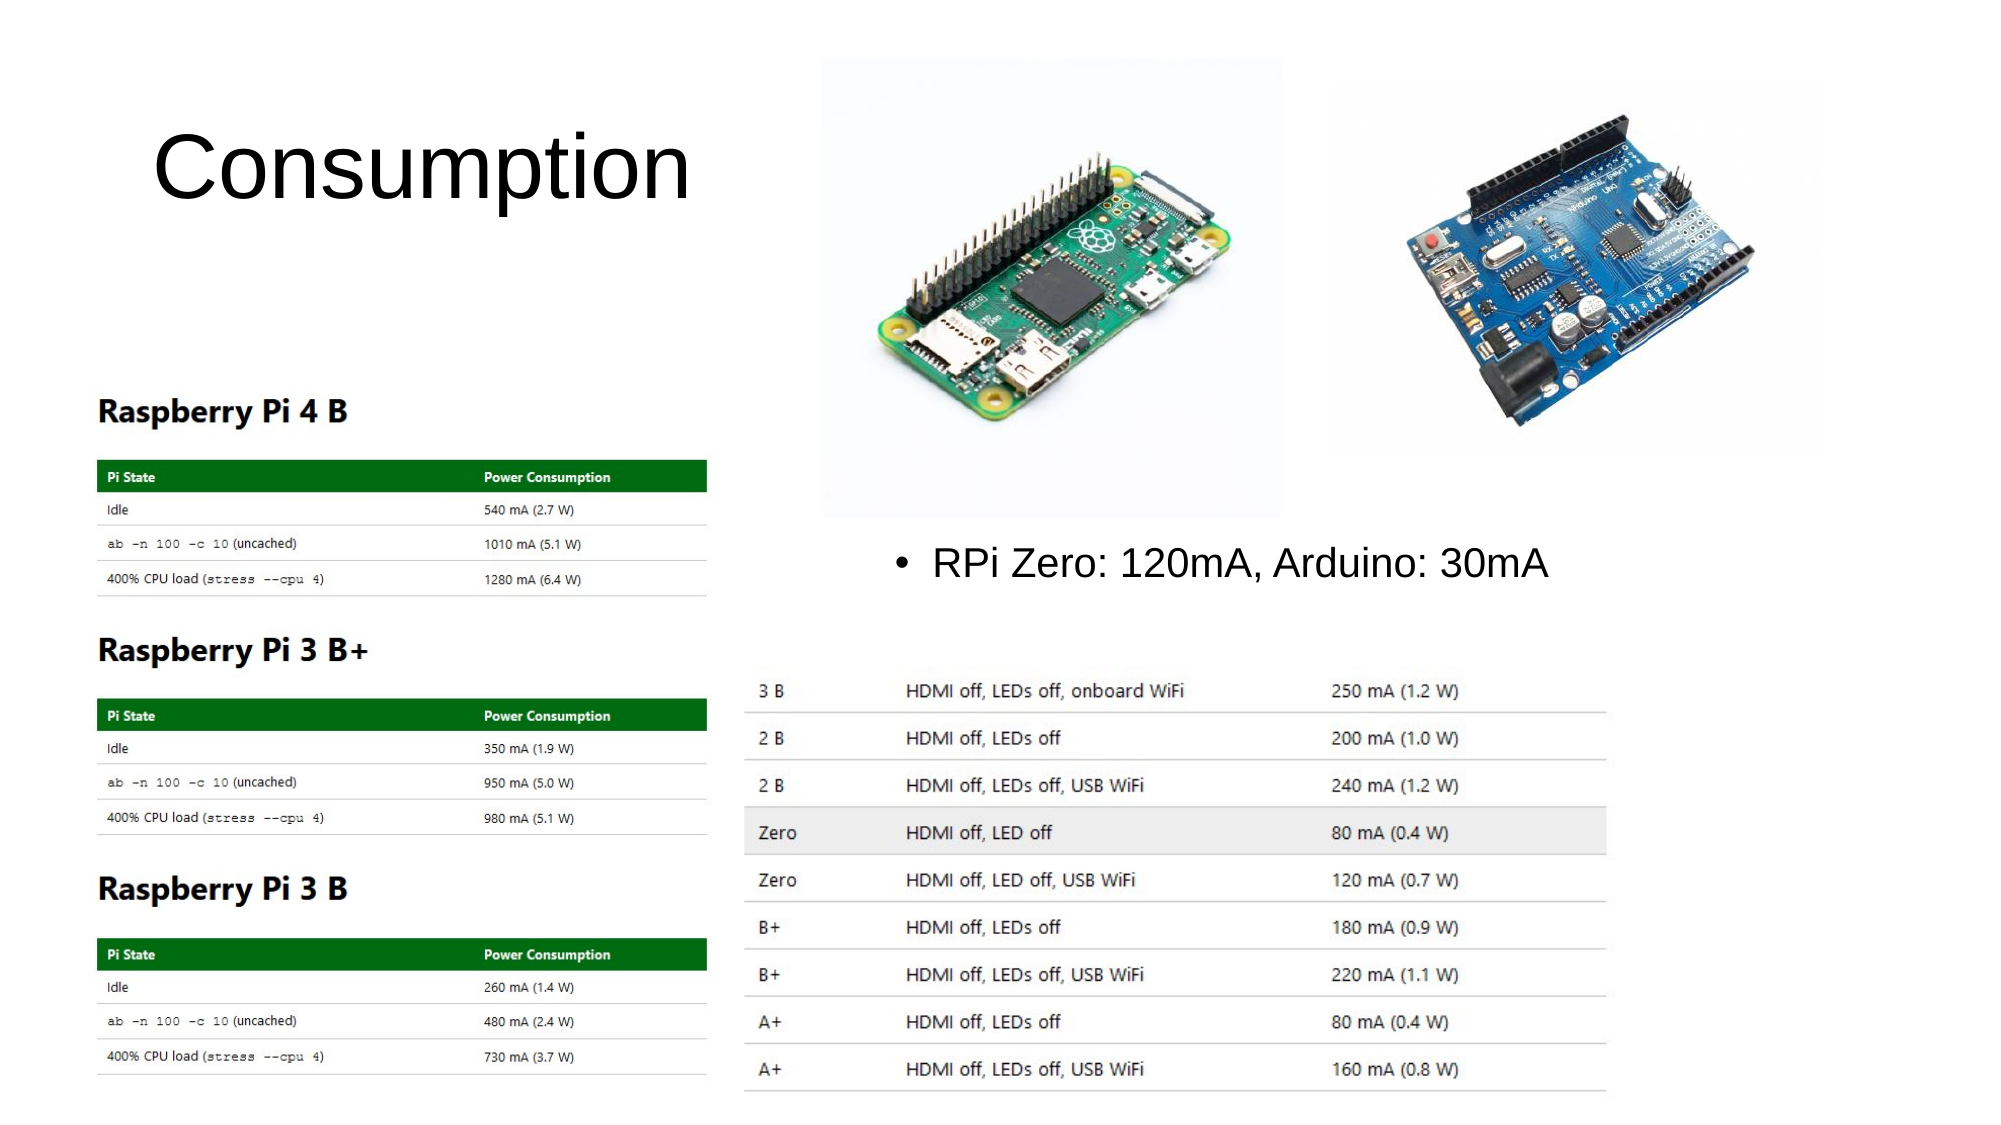

# Consumption
RPi Zero: 120mA, Arduino: 30mA